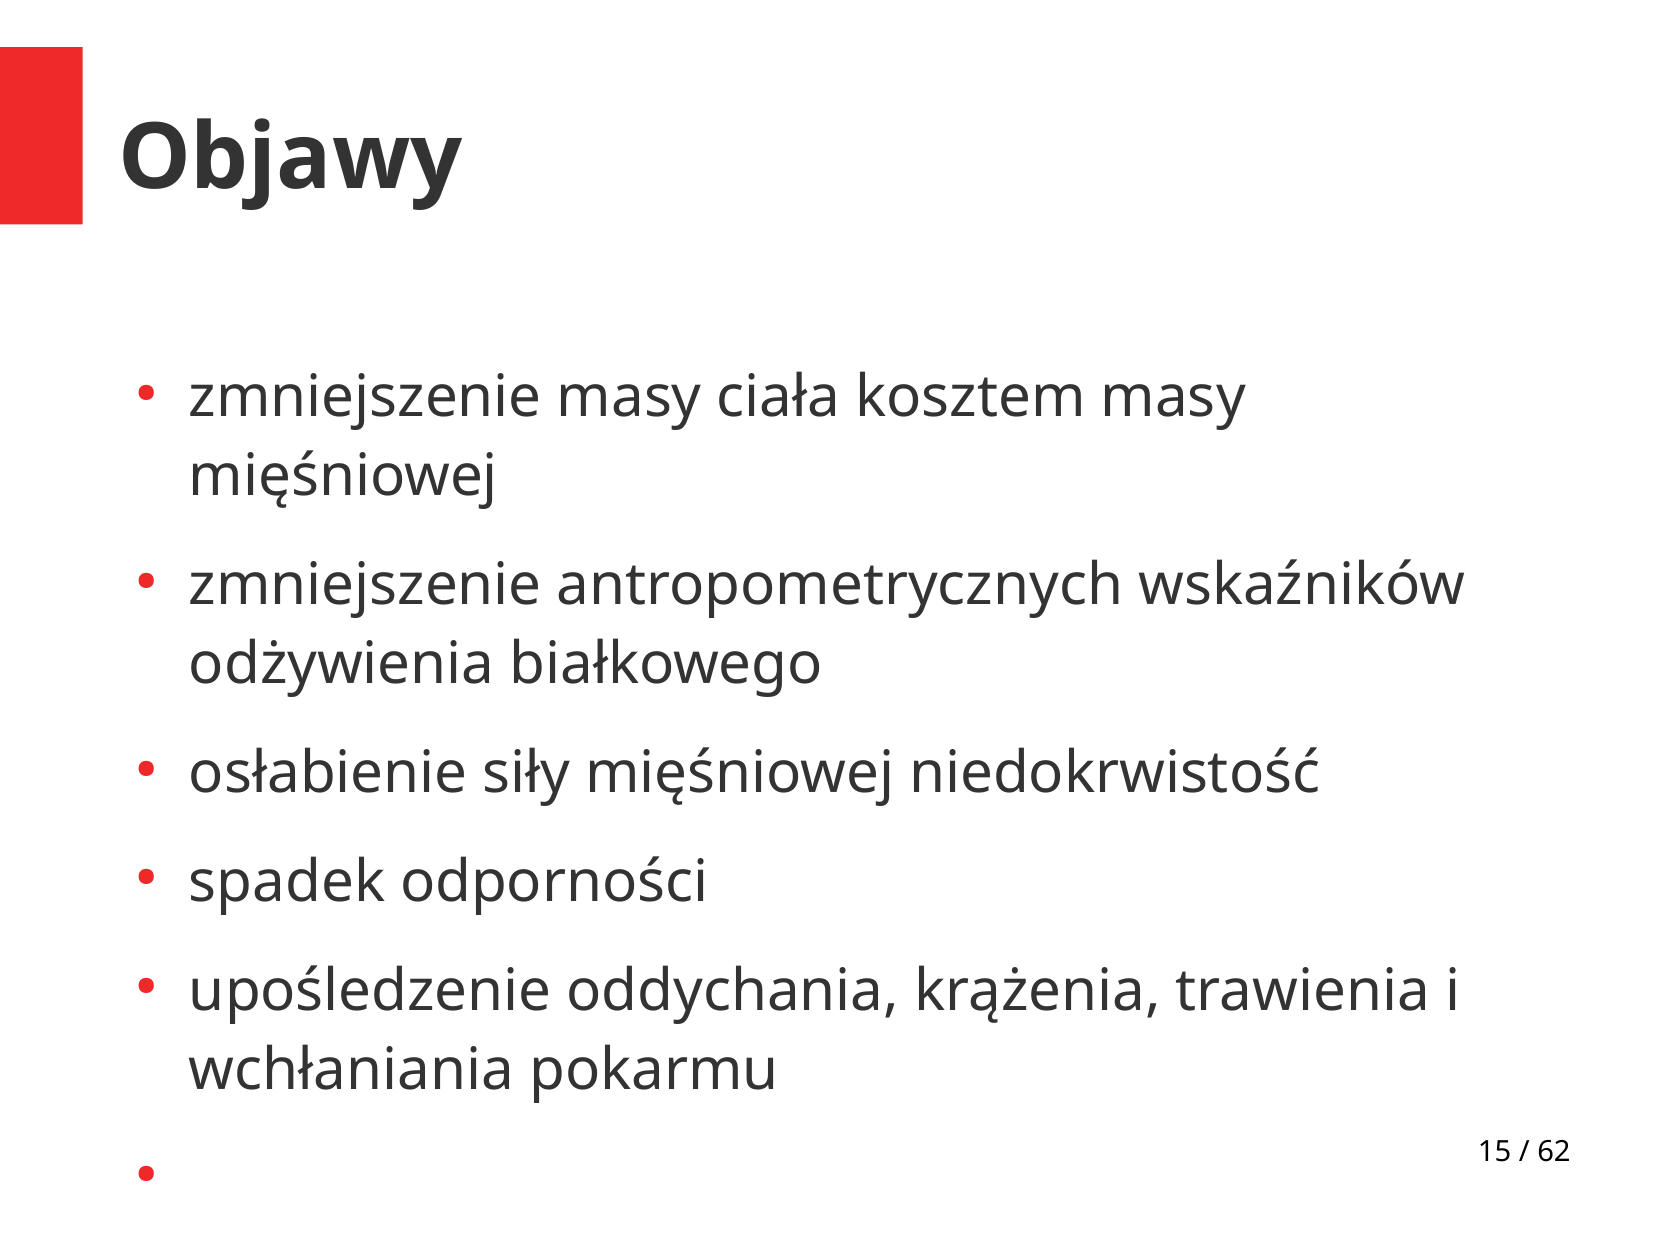

# Objawy
zmniejszenie masy ciała kosztem masy mięśniowej
zmniejszenie antropometrycznych wskaźników odżywienia białkowego
osłabienie siły mięśniowej niedokrwistość
spadek odporności
upośledzenie oddychania, krążenia, trawienia i wchłaniania pokarmu
15